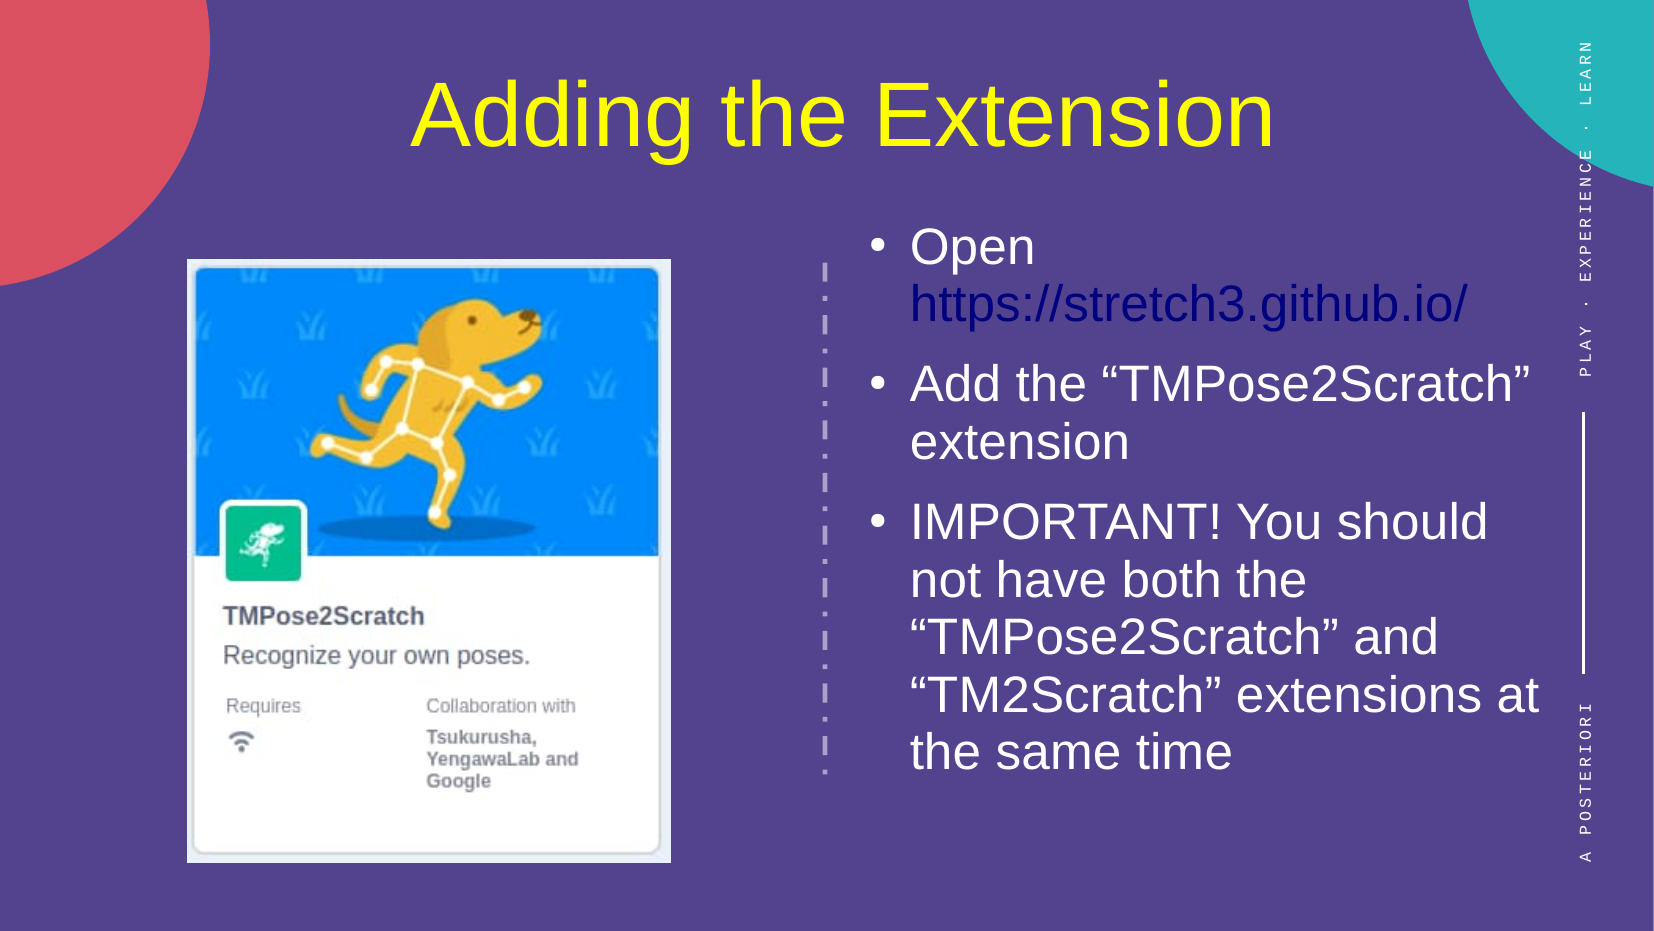

# Adding the Extension
Open https://stretch3.github.io/
Add the “TMPose2Scratch” extension
IMPORTANT! You should not have both the “TMPose2Scratch” and “TM2Scratch” extensions at the same time